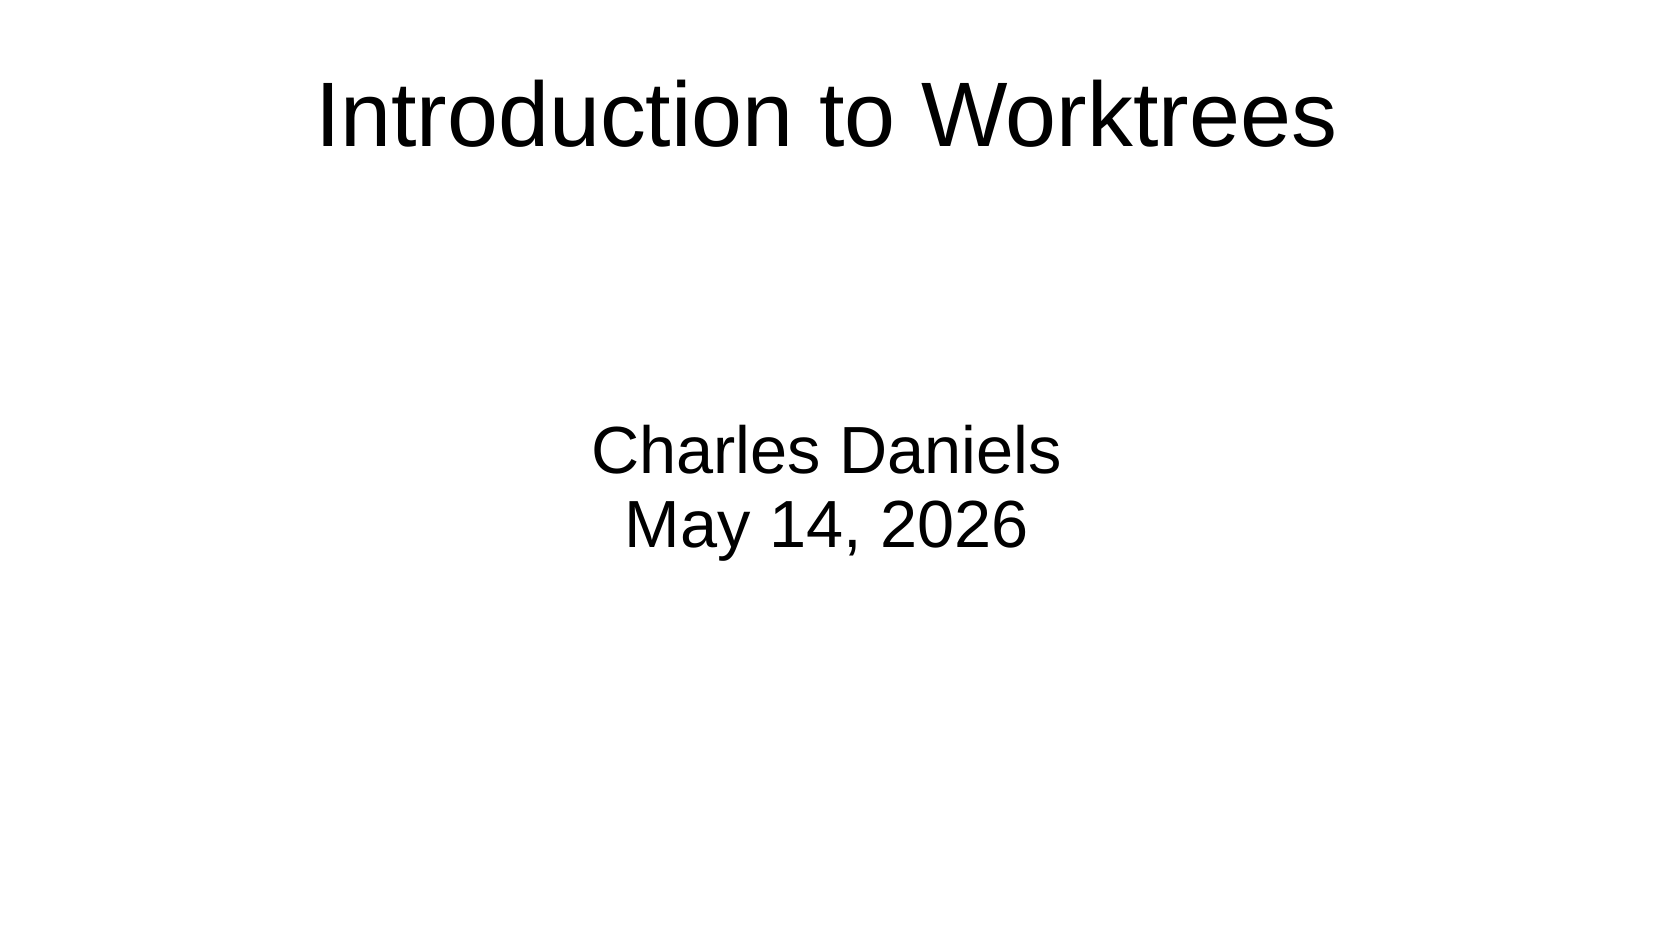

# Introduction to Worktrees
Charles Daniels
May 14, 2026